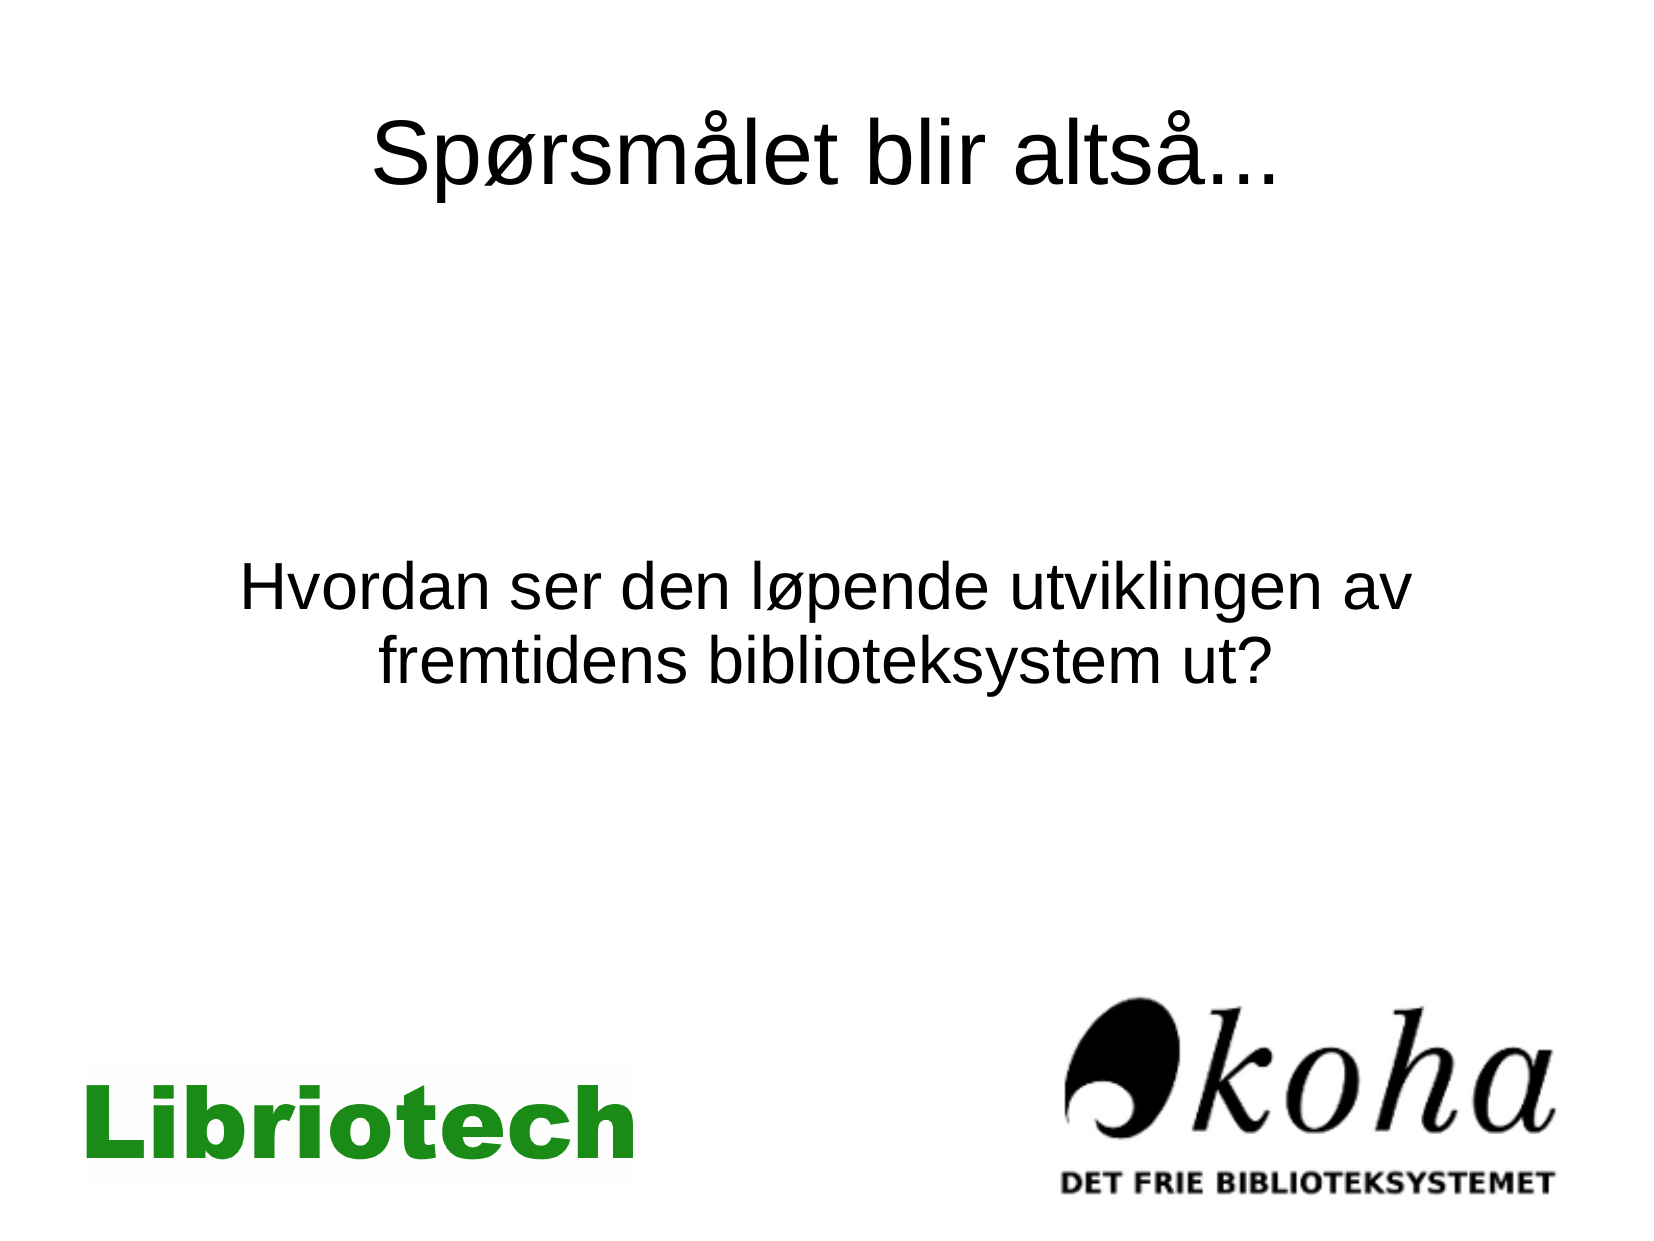

# Spørsmålet blir altså...
Hvordan ser den løpende utviklingen av fremtidens biblioteksystem ut?